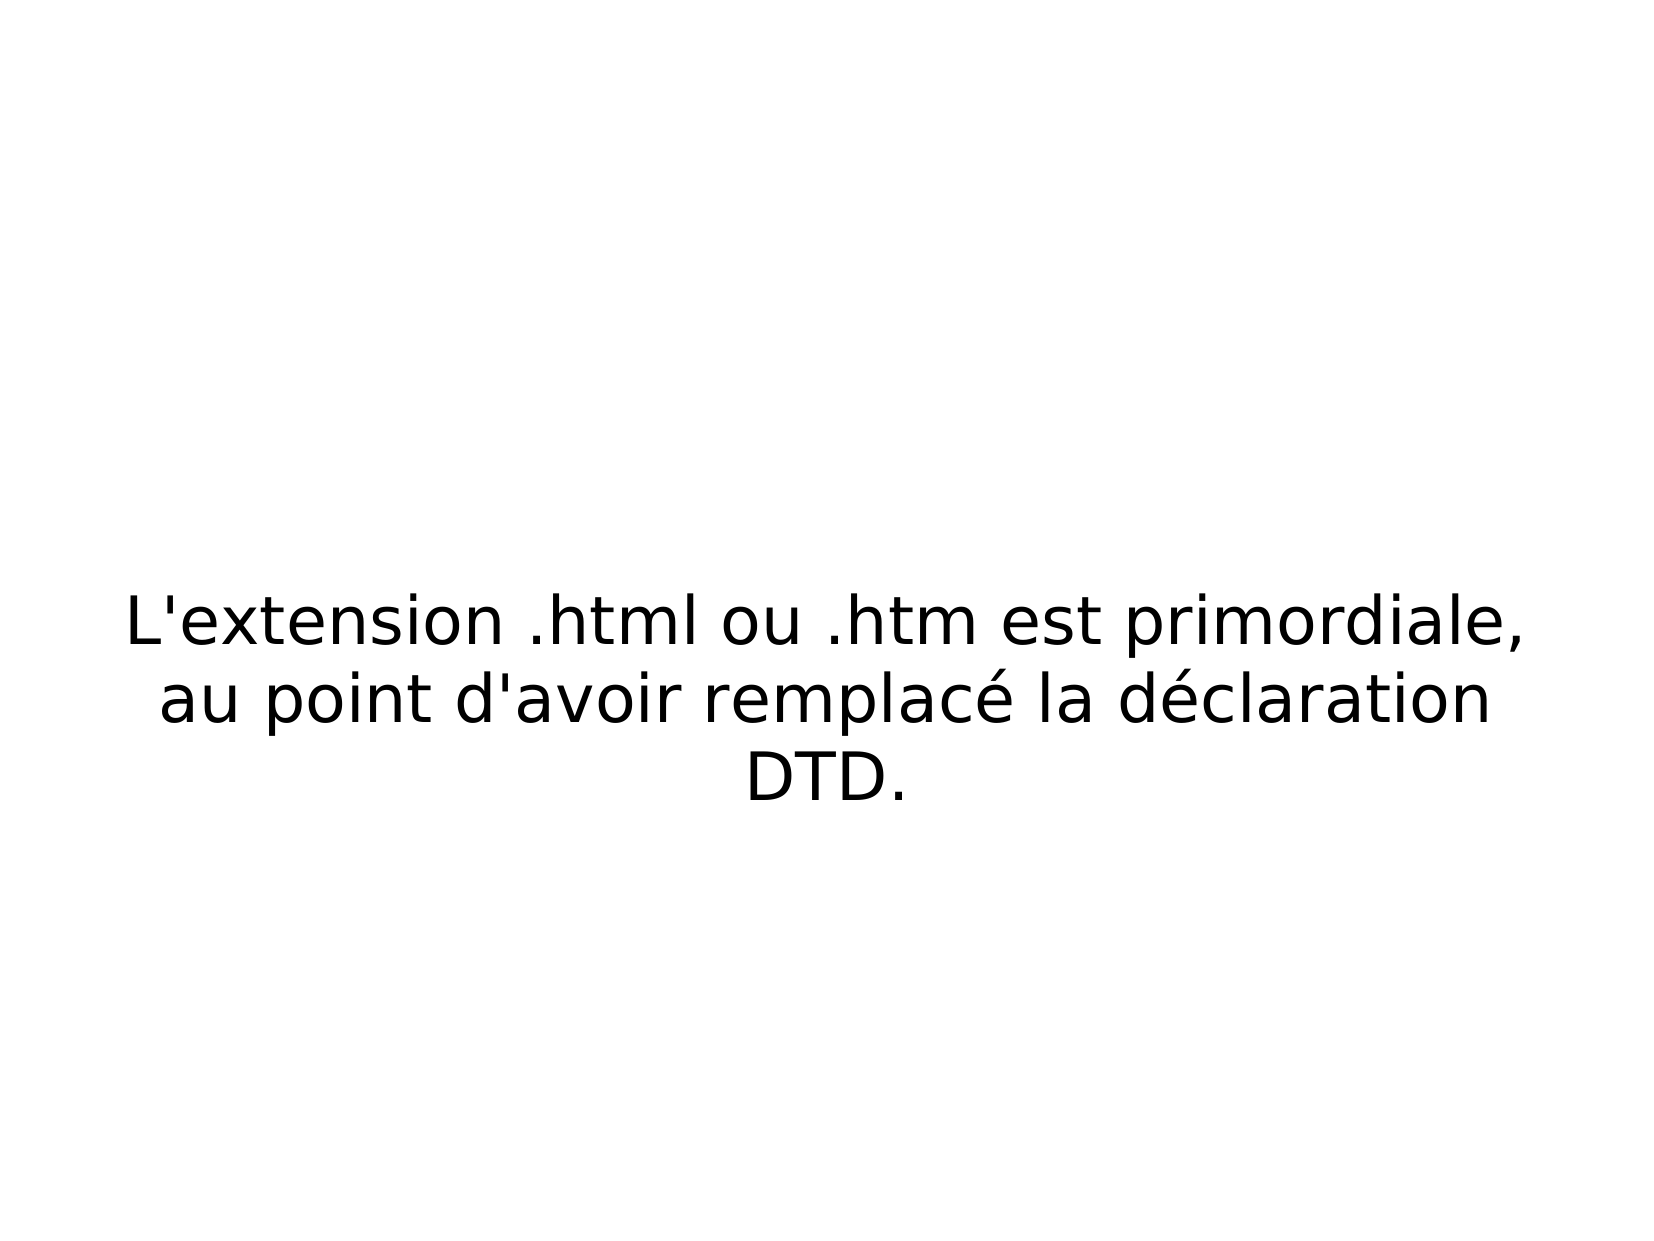

#
L'extension .html ou .htm est primordiale, au point d'avoir remplacé la déclaration DTD.